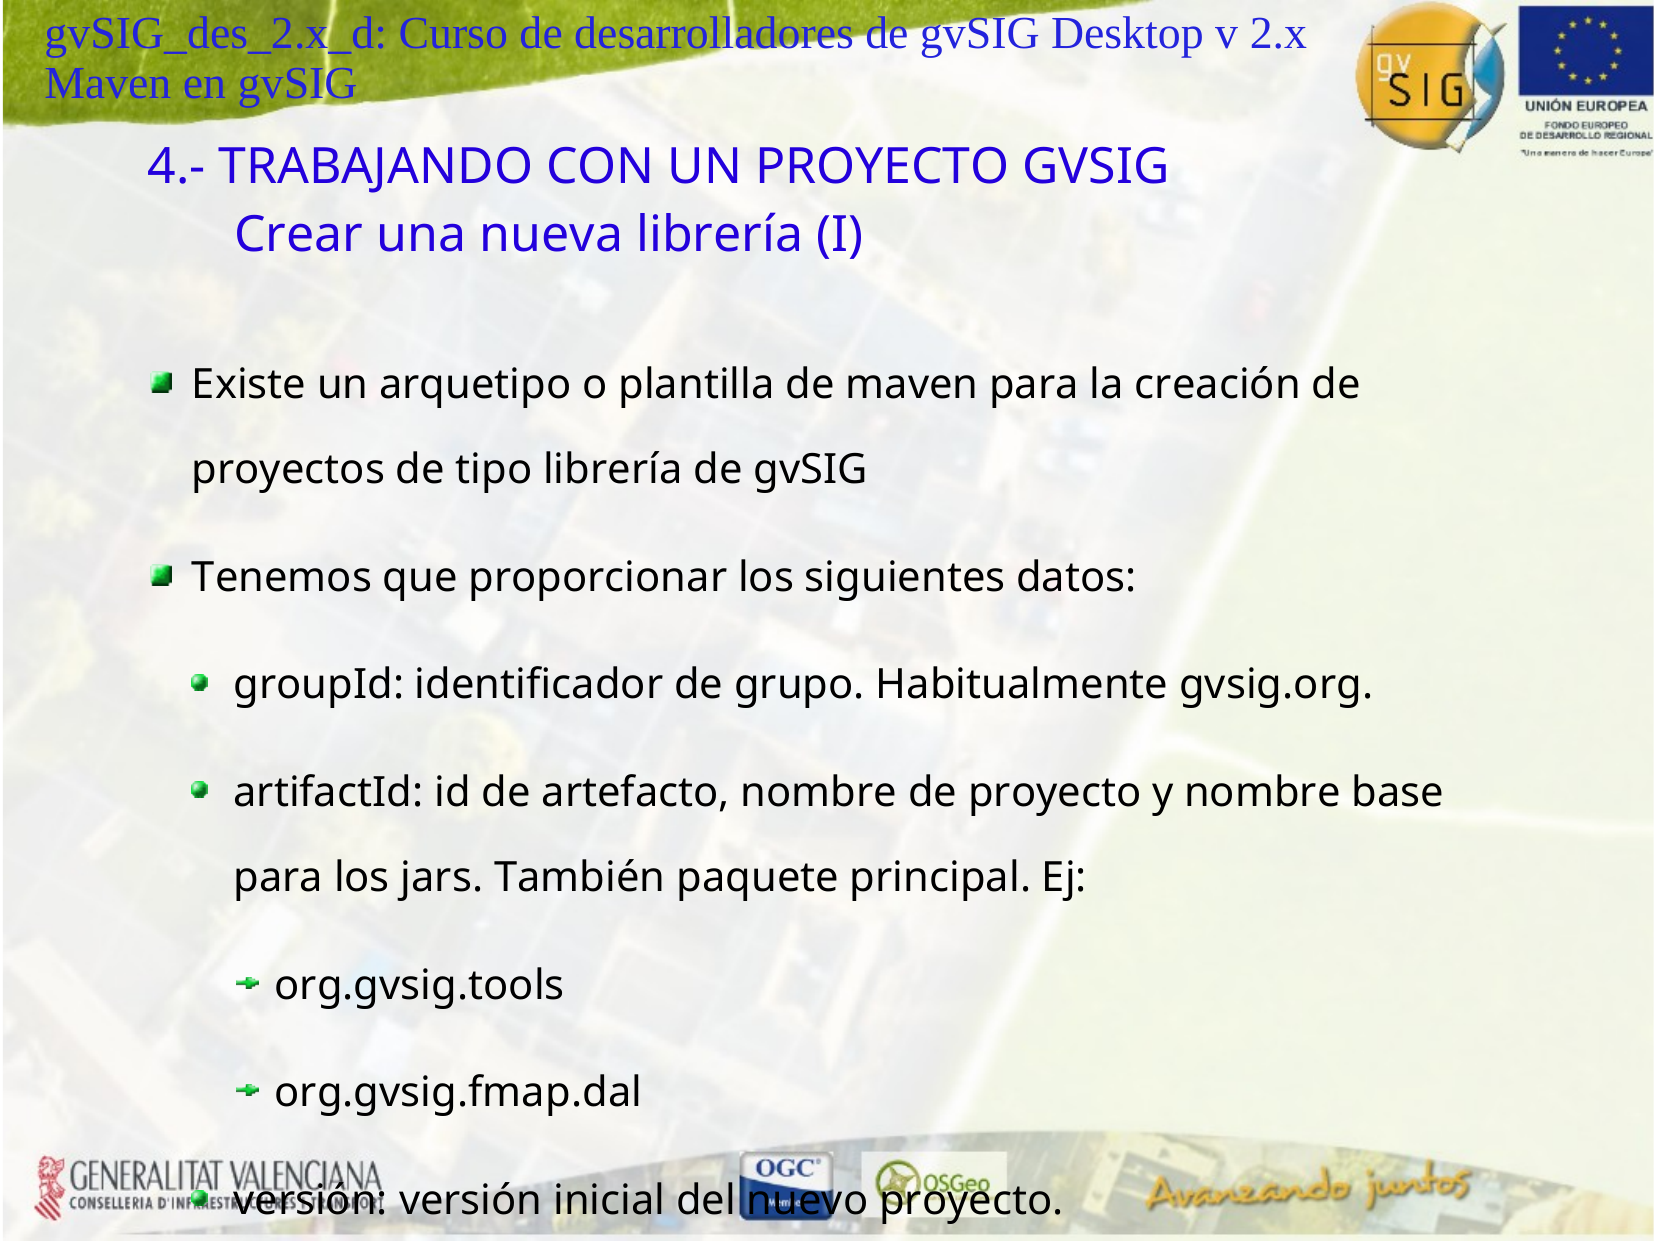

# 4.- TRABAJANDO CON UN PROYECTO GVSIG Crear una nueva librería (I)
Existe un arquetipo o plantilla de maven para la creación de proyectos de tipo librería de gvSIG
Tenemos que proporcionar los siguientes datos:
groupId: identificador de grupo. Habitualmente gvsig.org.
artifactId: id de artefacto, nombre de proyecto y nombre base para los jars. También paquete principal. Ej:
org.gvsig.tools
org.gvsig.fmap.dal
versión: versión inicial del nuevo proyecto.